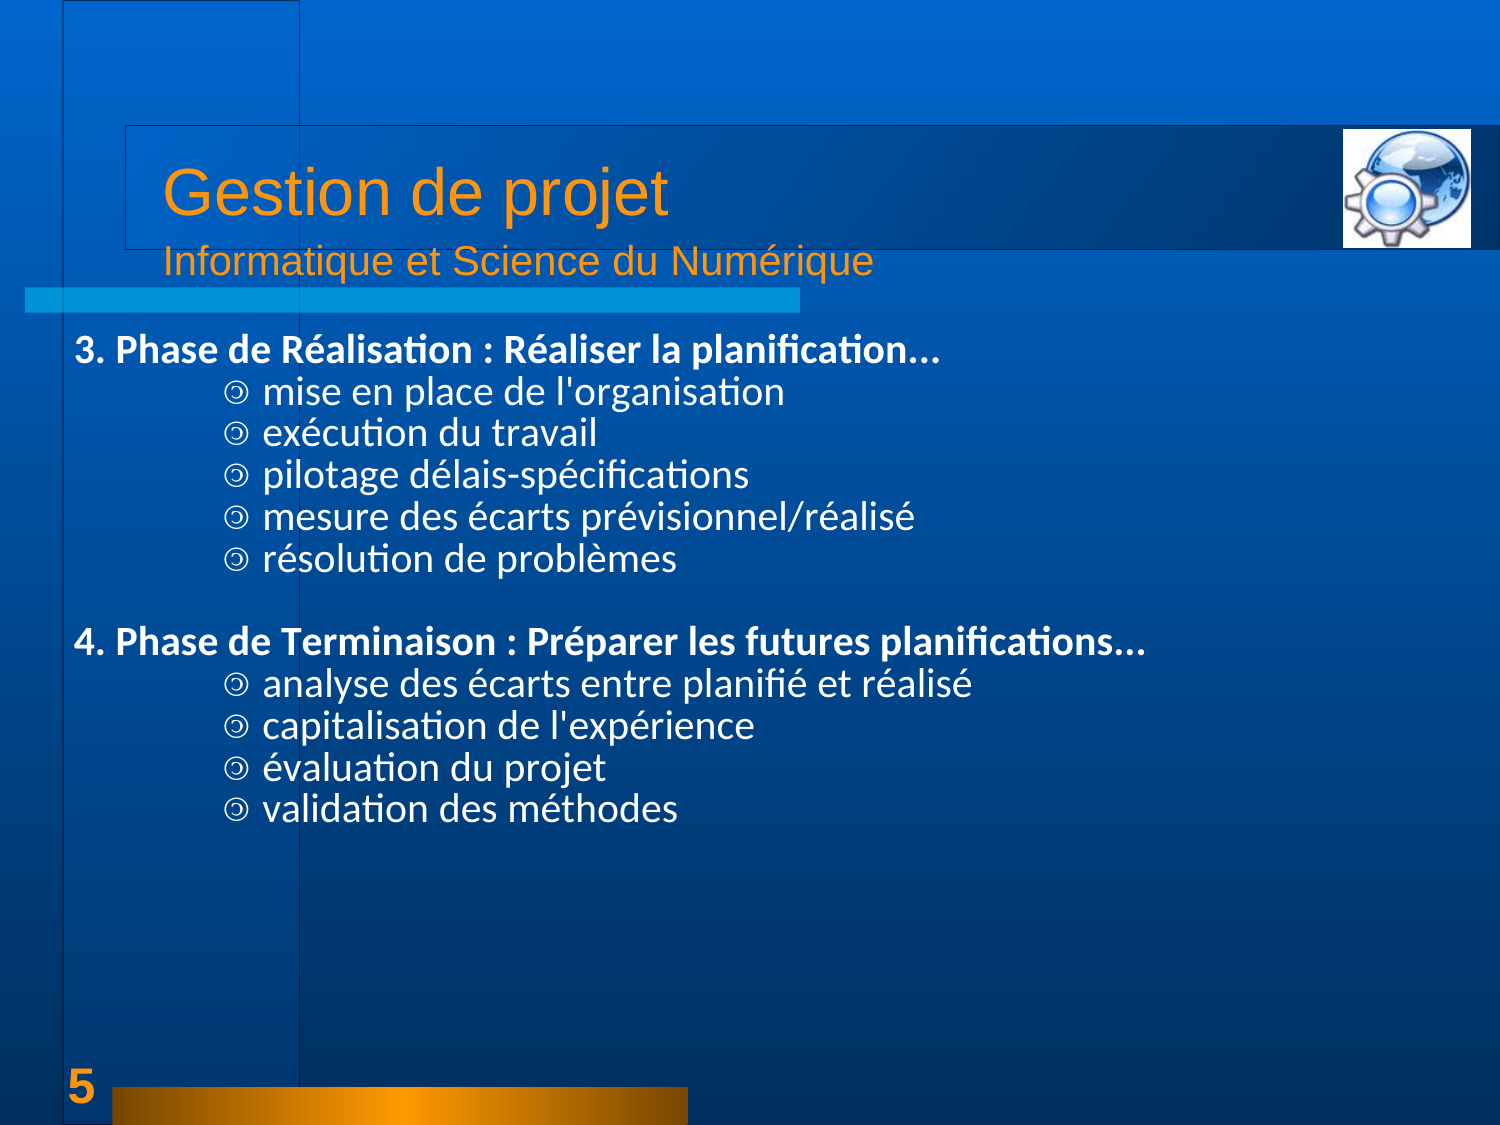

3. Phase de Réalisation : Réaliser la planification...
	 mise en place de l'organisation
	 exécution du travail
	 pilotage délais-spécifications
	 mesure des écarts prévisionnel/réalisé
	 résolution de problèmes
4. Phase de Terminaison : Préparer les futures planifications...
	 analyse des écarts entre planifié et réalisé
	 capitalisation de l'expérience
	 évaluation du projet
	 validation des méthodes